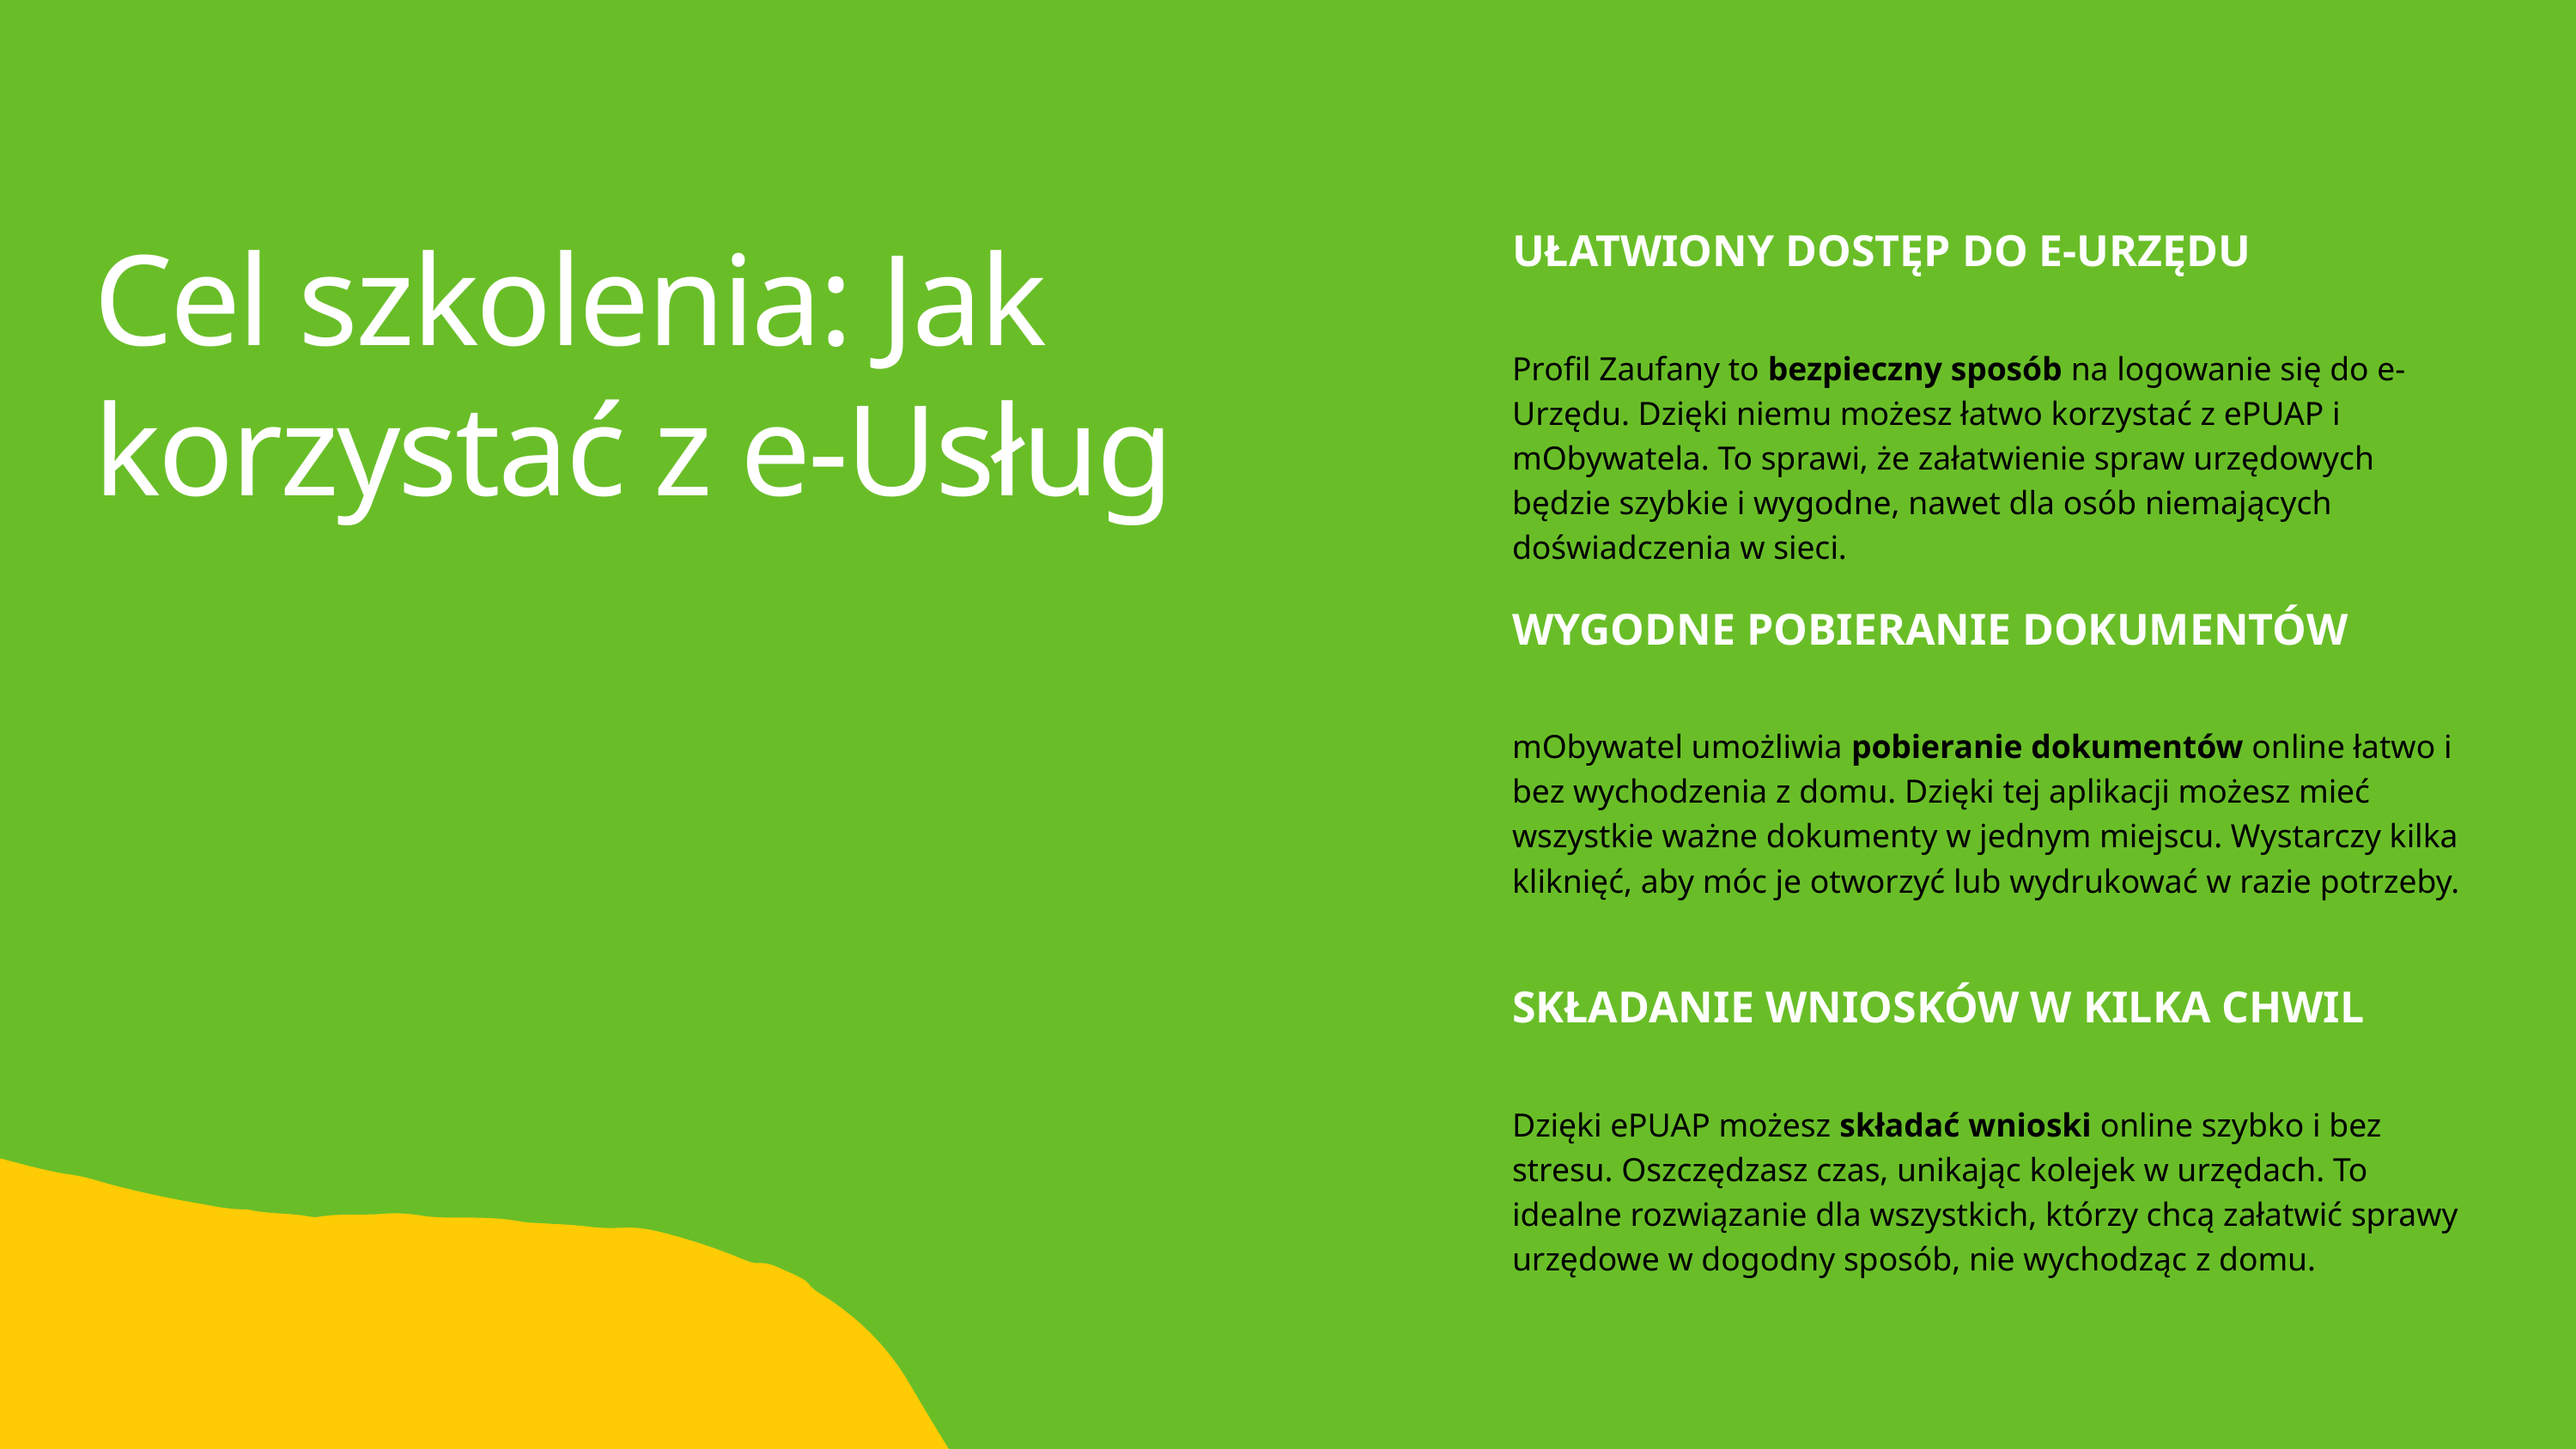

UŁATWIONY DOSTĘP DO E-URZĘDU
Profil Zaufany to bezpieczny sposób na logowanie się do e-Urzędu. Dzięki niemu możesz łatwo korzystać z ePUAP i mObywatela. To sprawi, że załatwienie spraw urzędowych będzie szybkie i wygodne, nawet dla osób niemających doświadczenia w sieci.
Cel szkolenia: Jak korzystać z e-Usług
WYGODNE POBIERANIE DOKUMENTÓW
mObywatel umożliwia pobieranie dokumentów online łatwo i bez wychodzenia z domu. Dzięki tej aplikacji możesz mieć wszystkie ważne dokumenty w jednym miejscu. Wystarczy kilka kliknięć, aby móc je otworzyć lub wydrukować w razie potrzeby.
SKŁADANIE WNIOSKÓW W KILKA CHWIL
Dzięki ePUAP możesz składać wnioski online szybko i bez stresu. Oszczędzasz czas, unikając kolejek w urzędach. To idealne rozwiązanie dla wszystkich, którzy chcą załatwić sprawy urzędowe w dogodny sposób, nie wychodząc z domu.